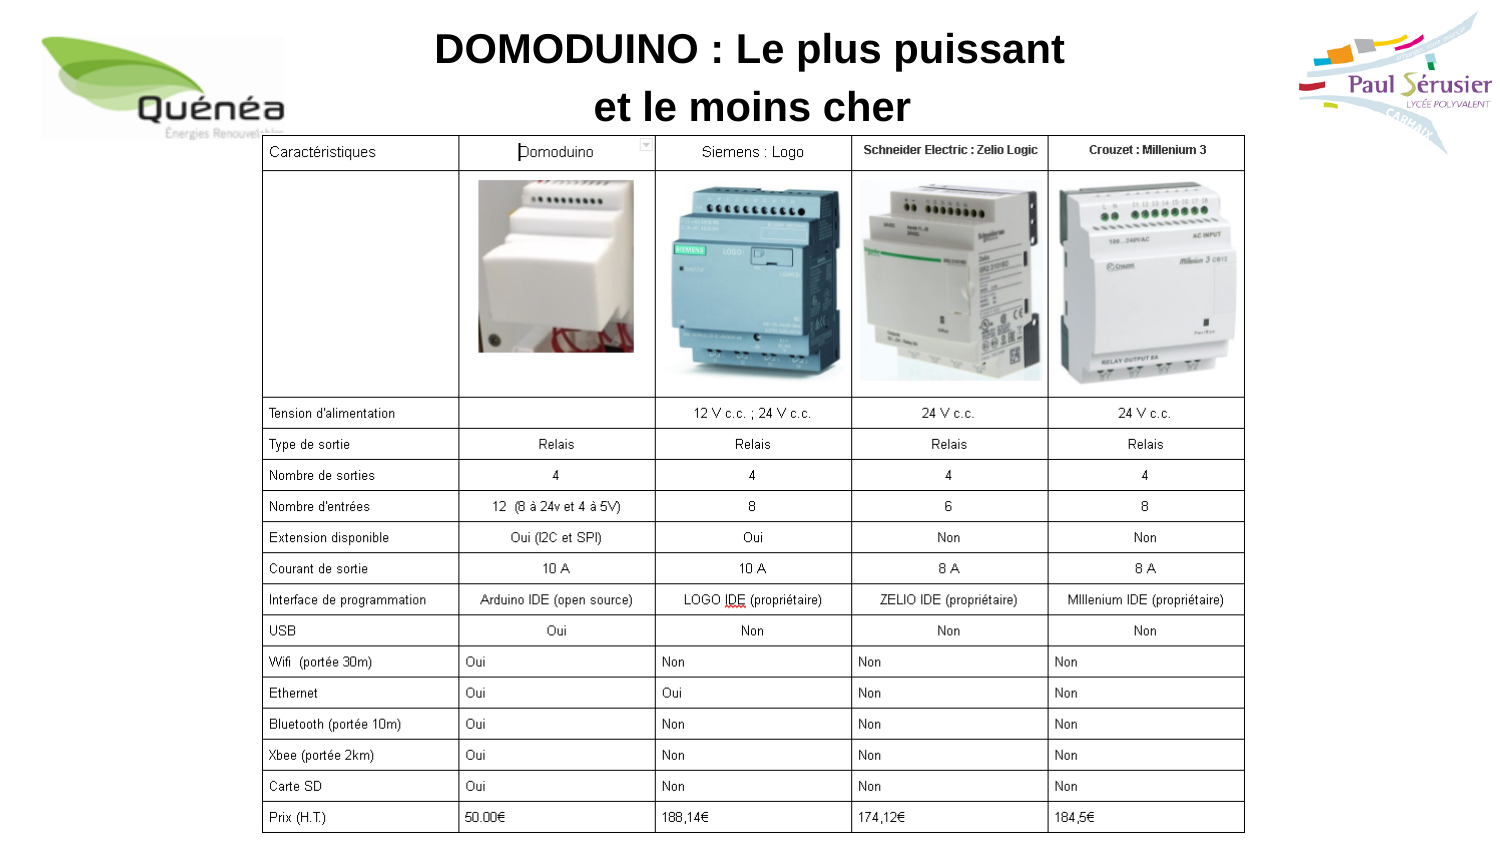

DOMODUINO : Le plus puissant
 et le moins cher